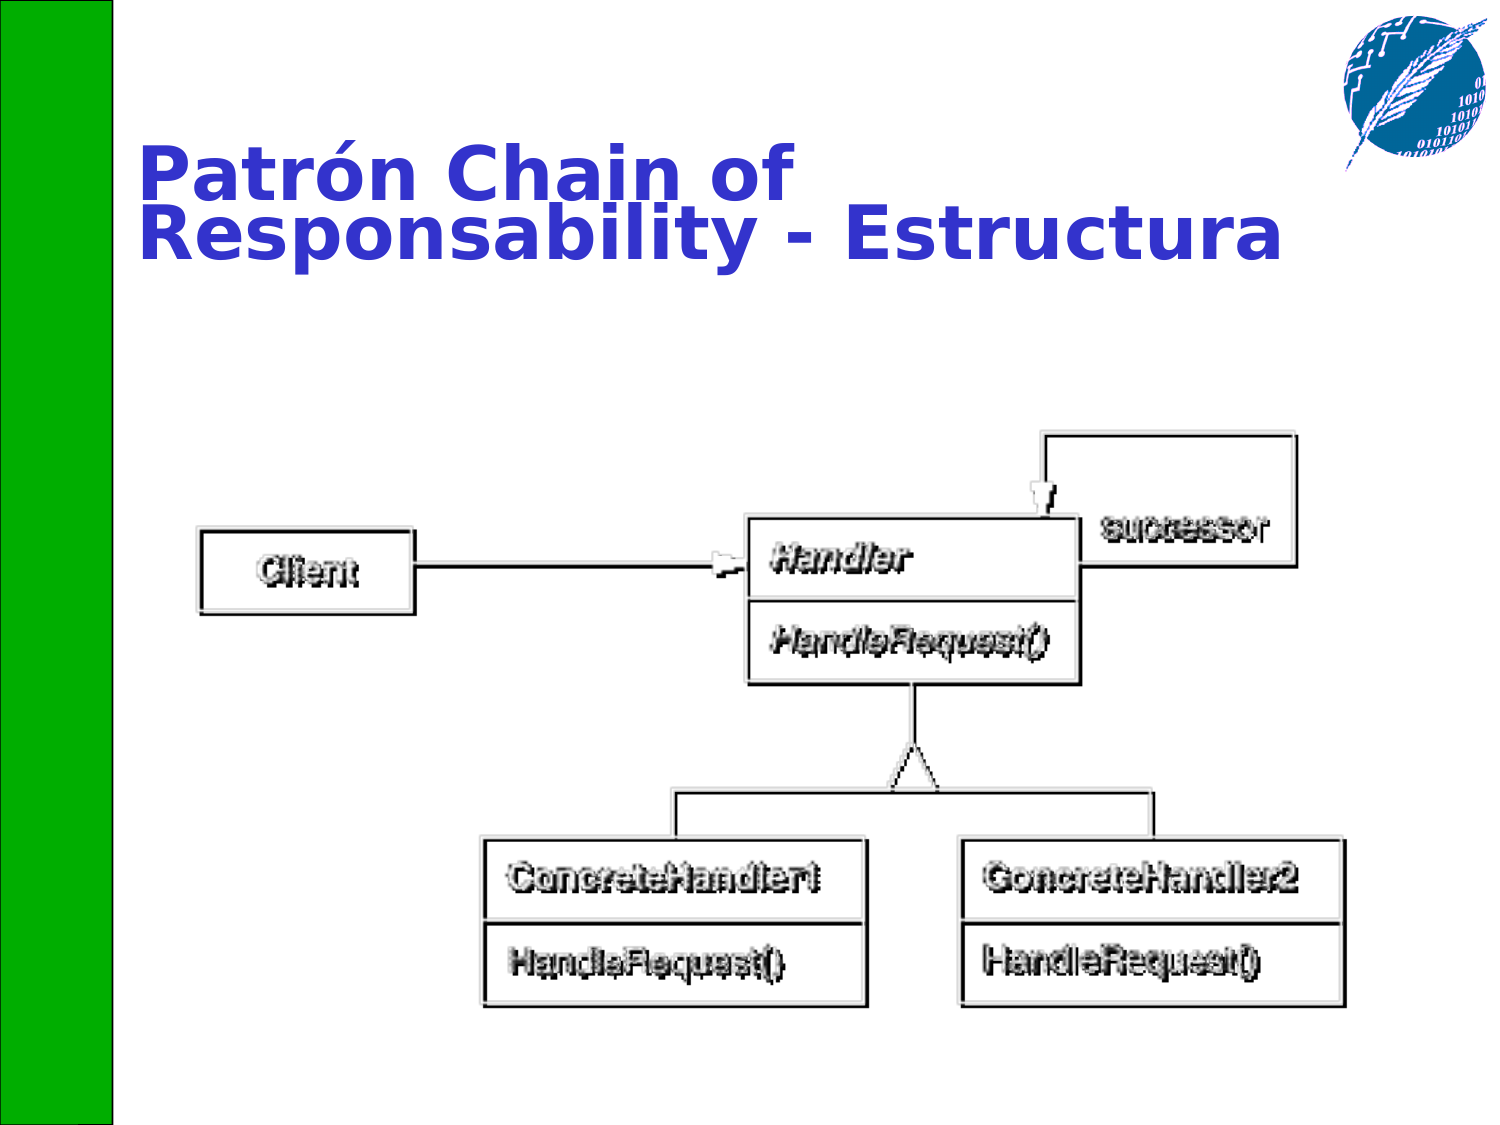

# Patrón Chain of Responsability - Estructura